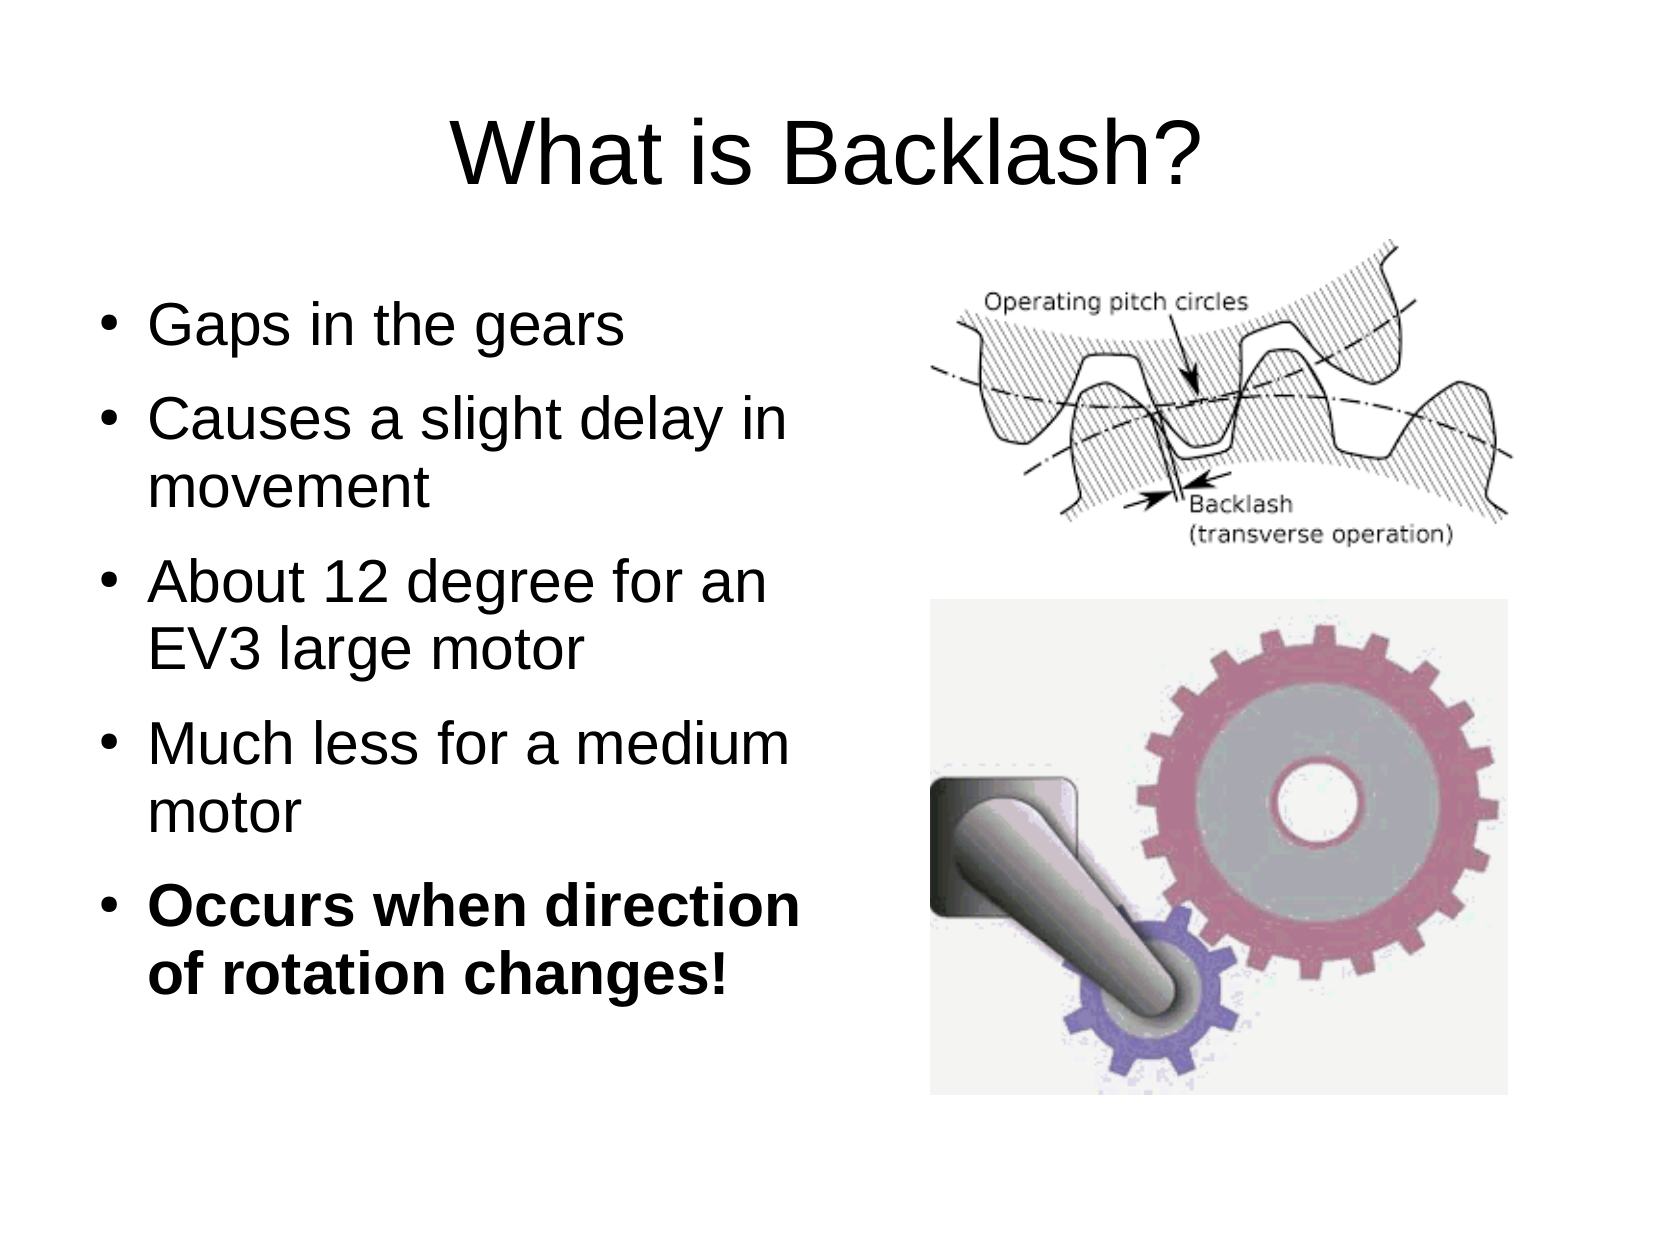

# What is Backlash?
Gaps in the gears
Causes a slight delay in movement
About 12 degree for an EV3 large motor
Much less for a medium motor
Occurs when direction of rotation changes!